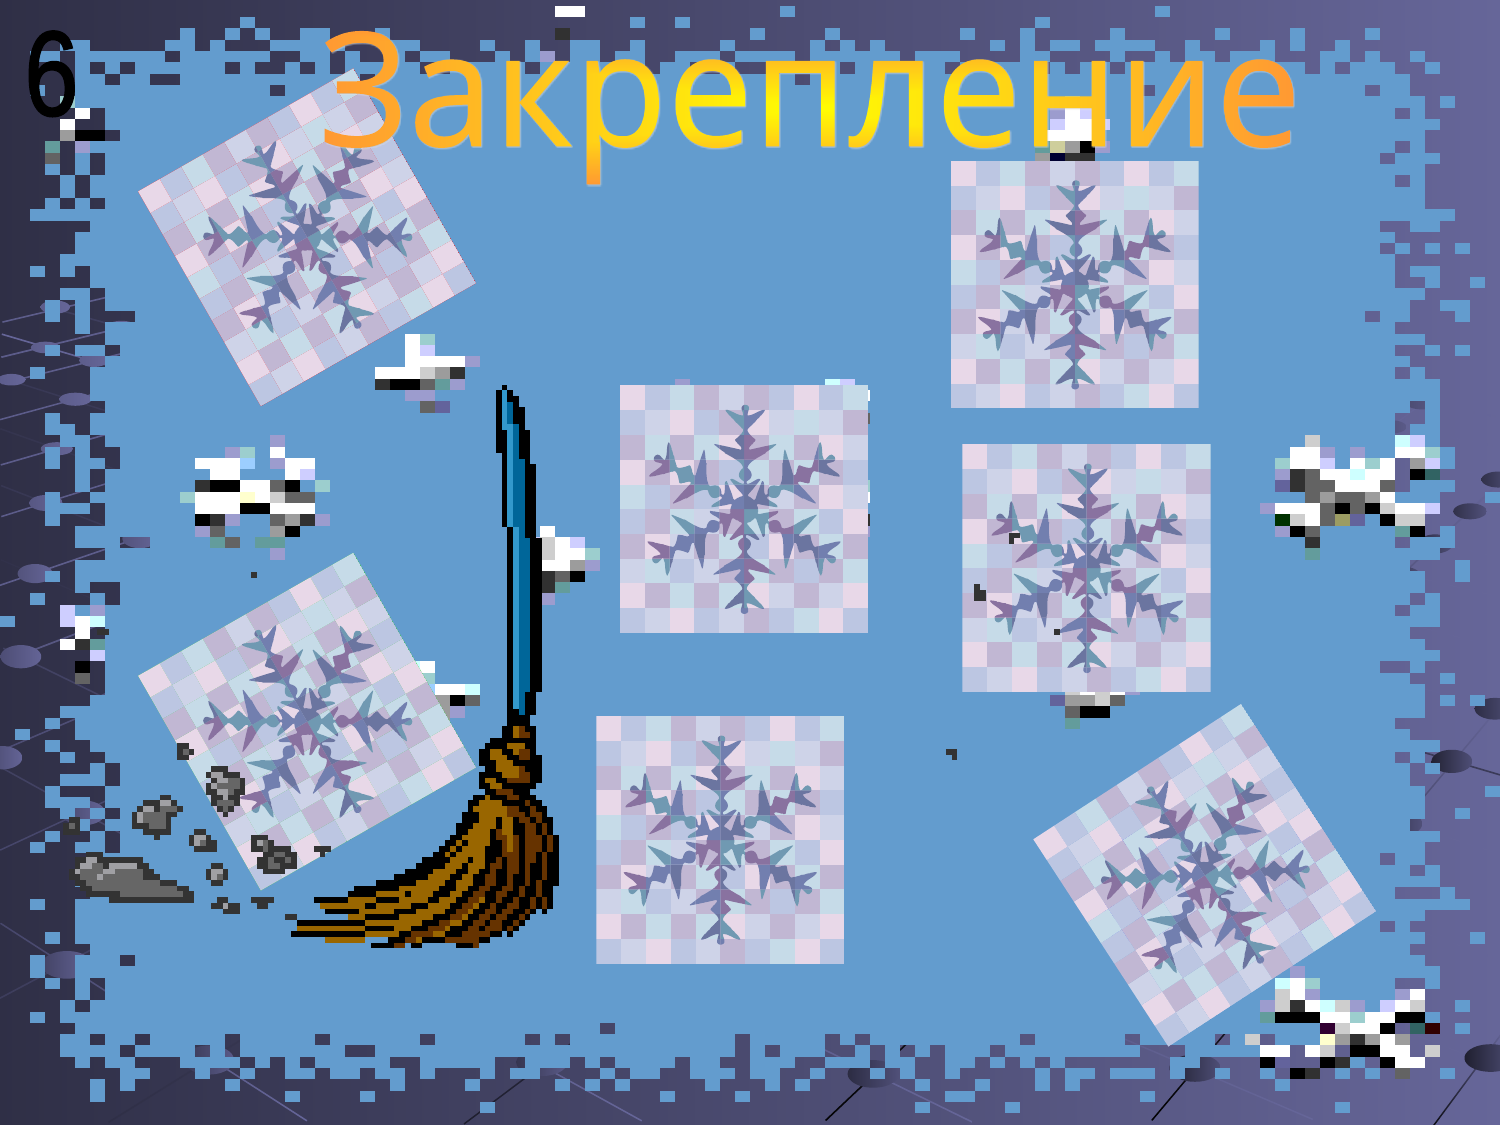

6
Закрепление
50+43
70-3
56+20
32+40
60-5
60-32
85-30